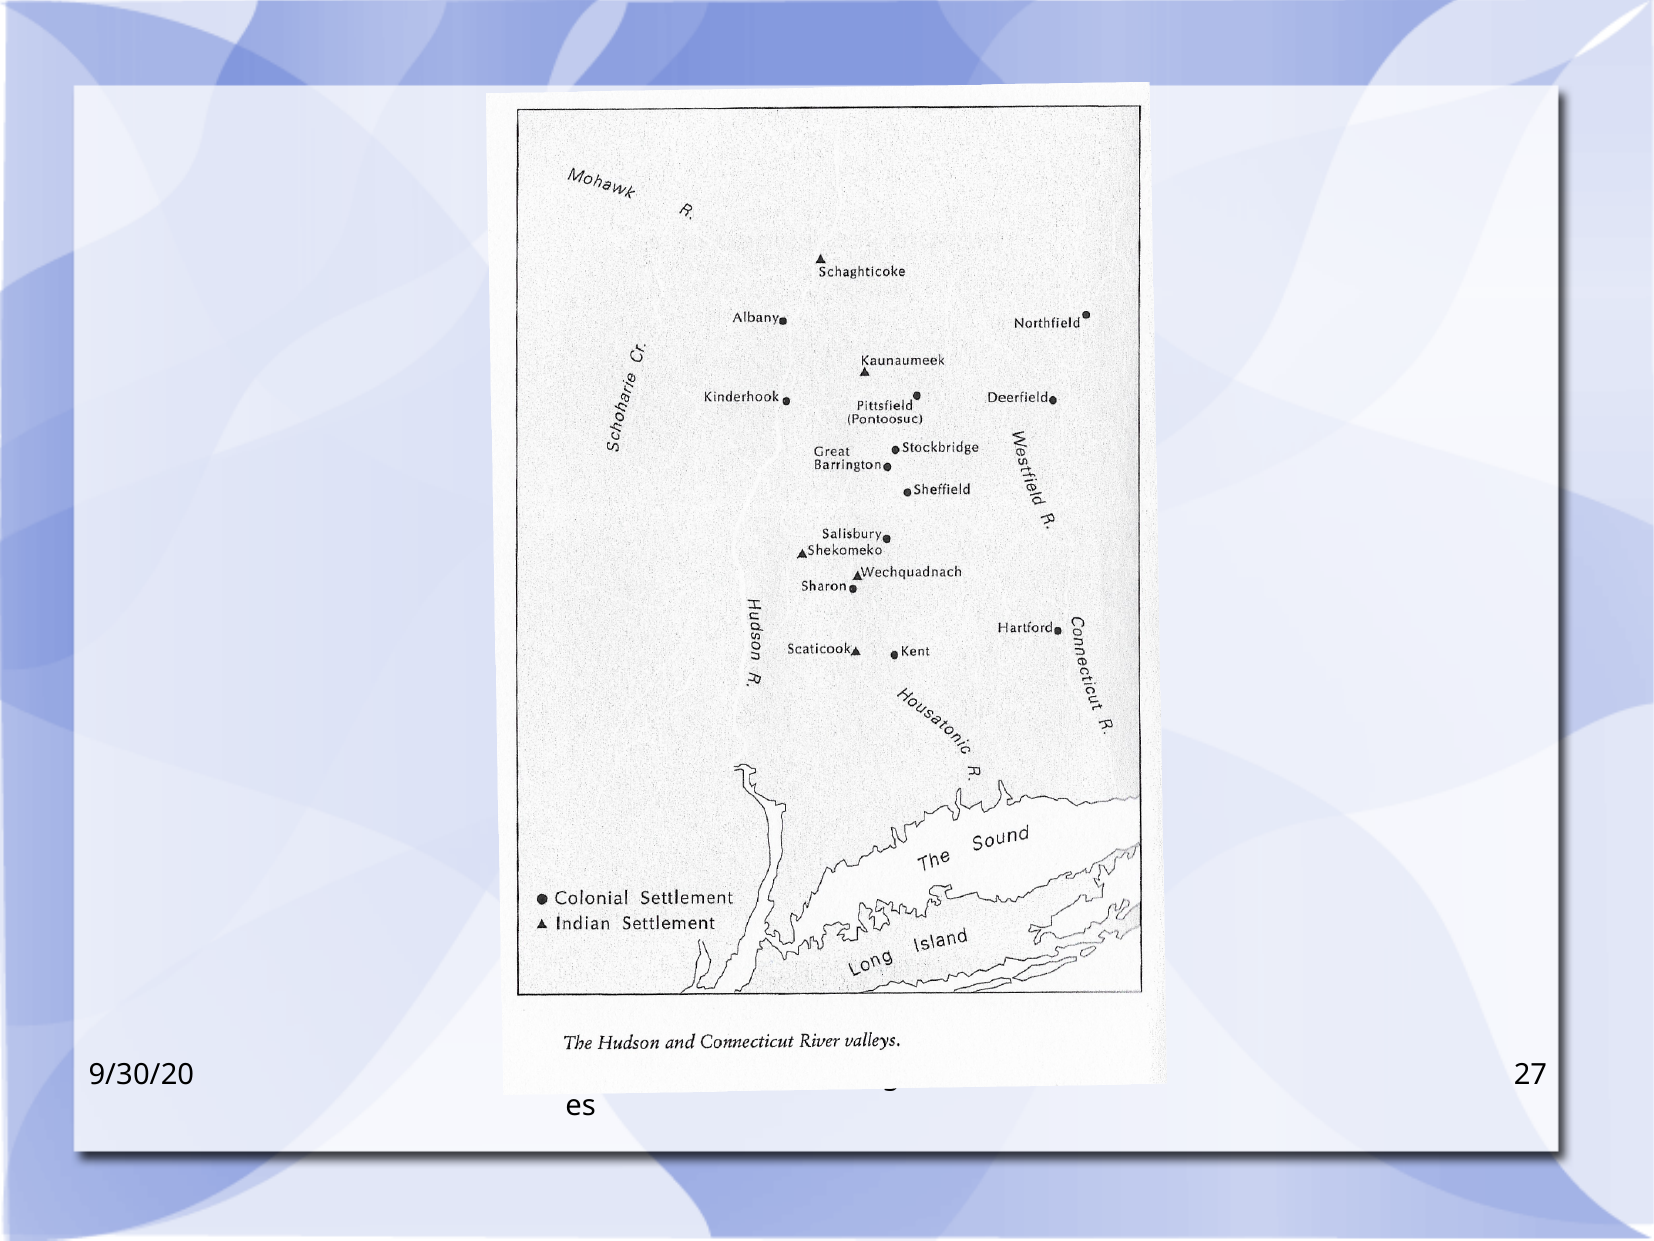

9/30/20
Autumn 2020 OLLI Indigenous Cultures
27